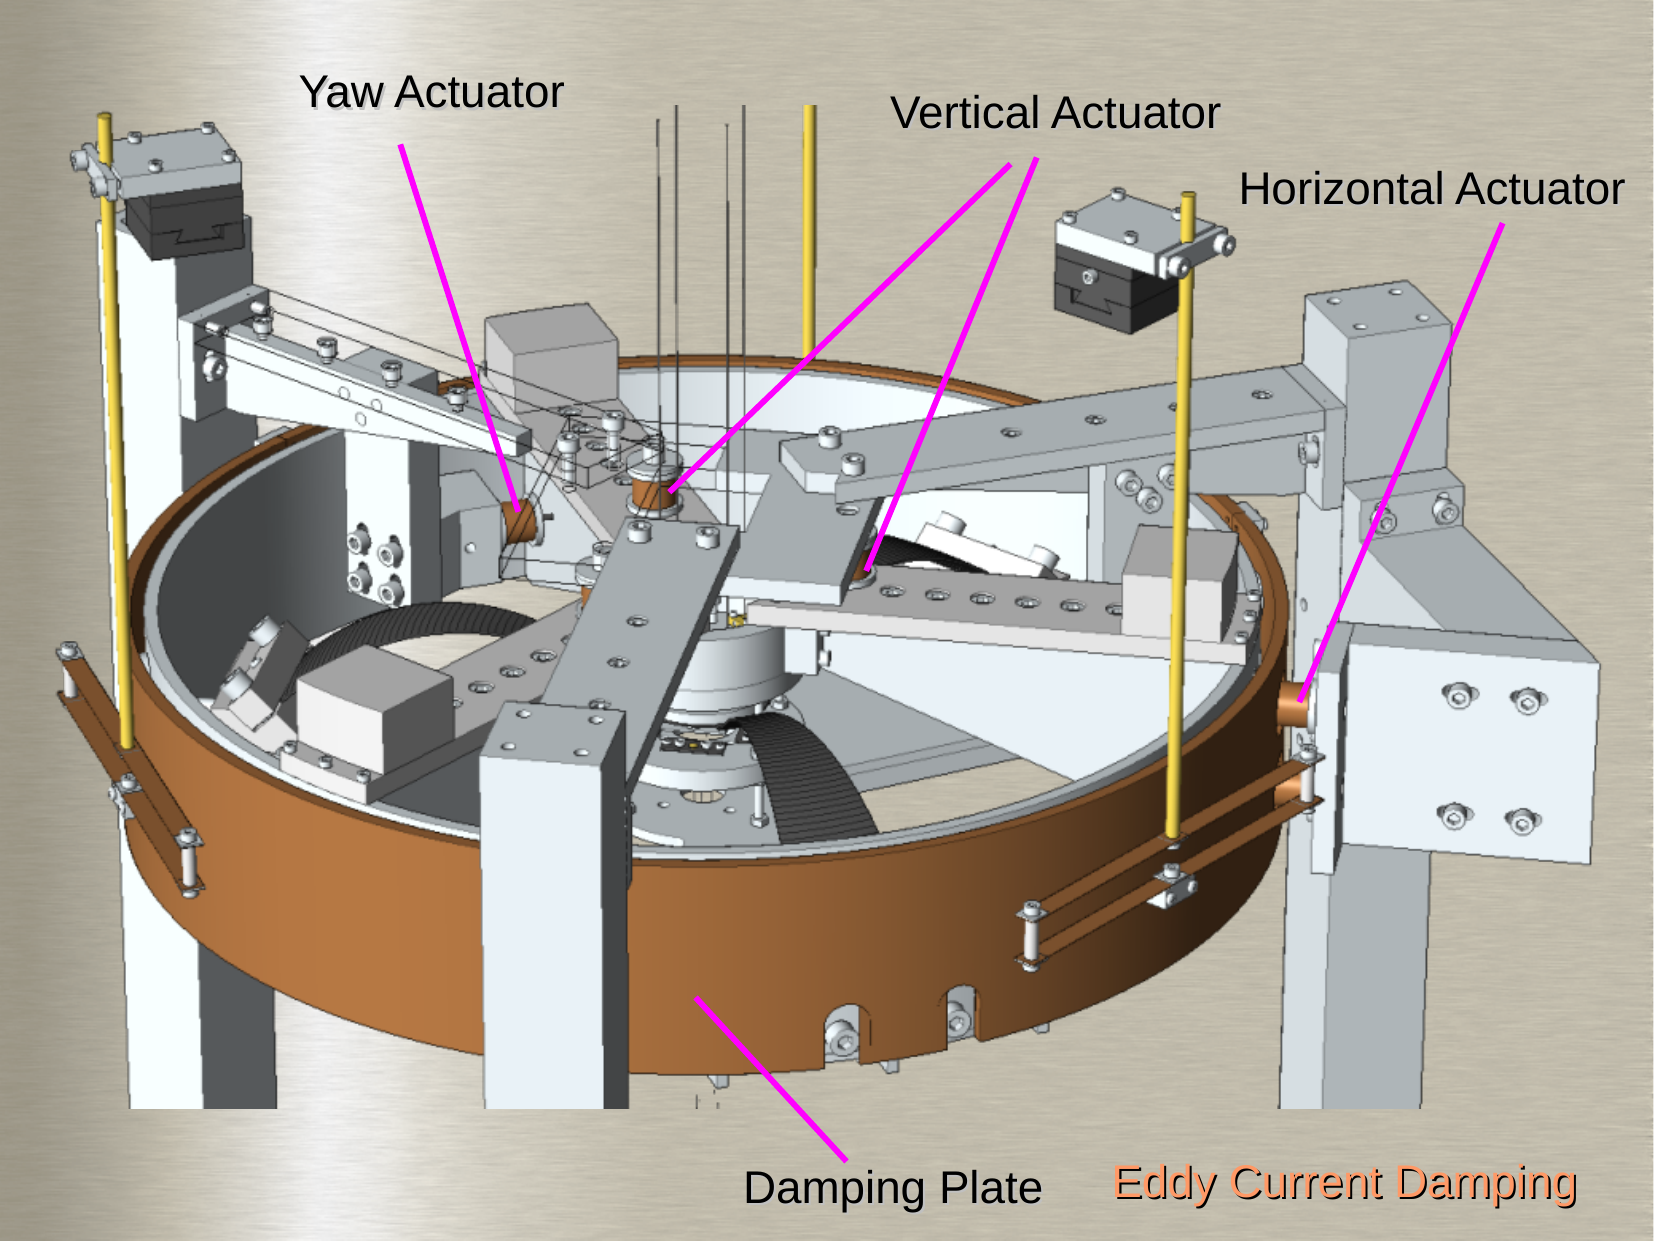

Yaw Actuator
Vertical Actuator
Horizontal Actuator
Eddy Current Damping
Damping Plate